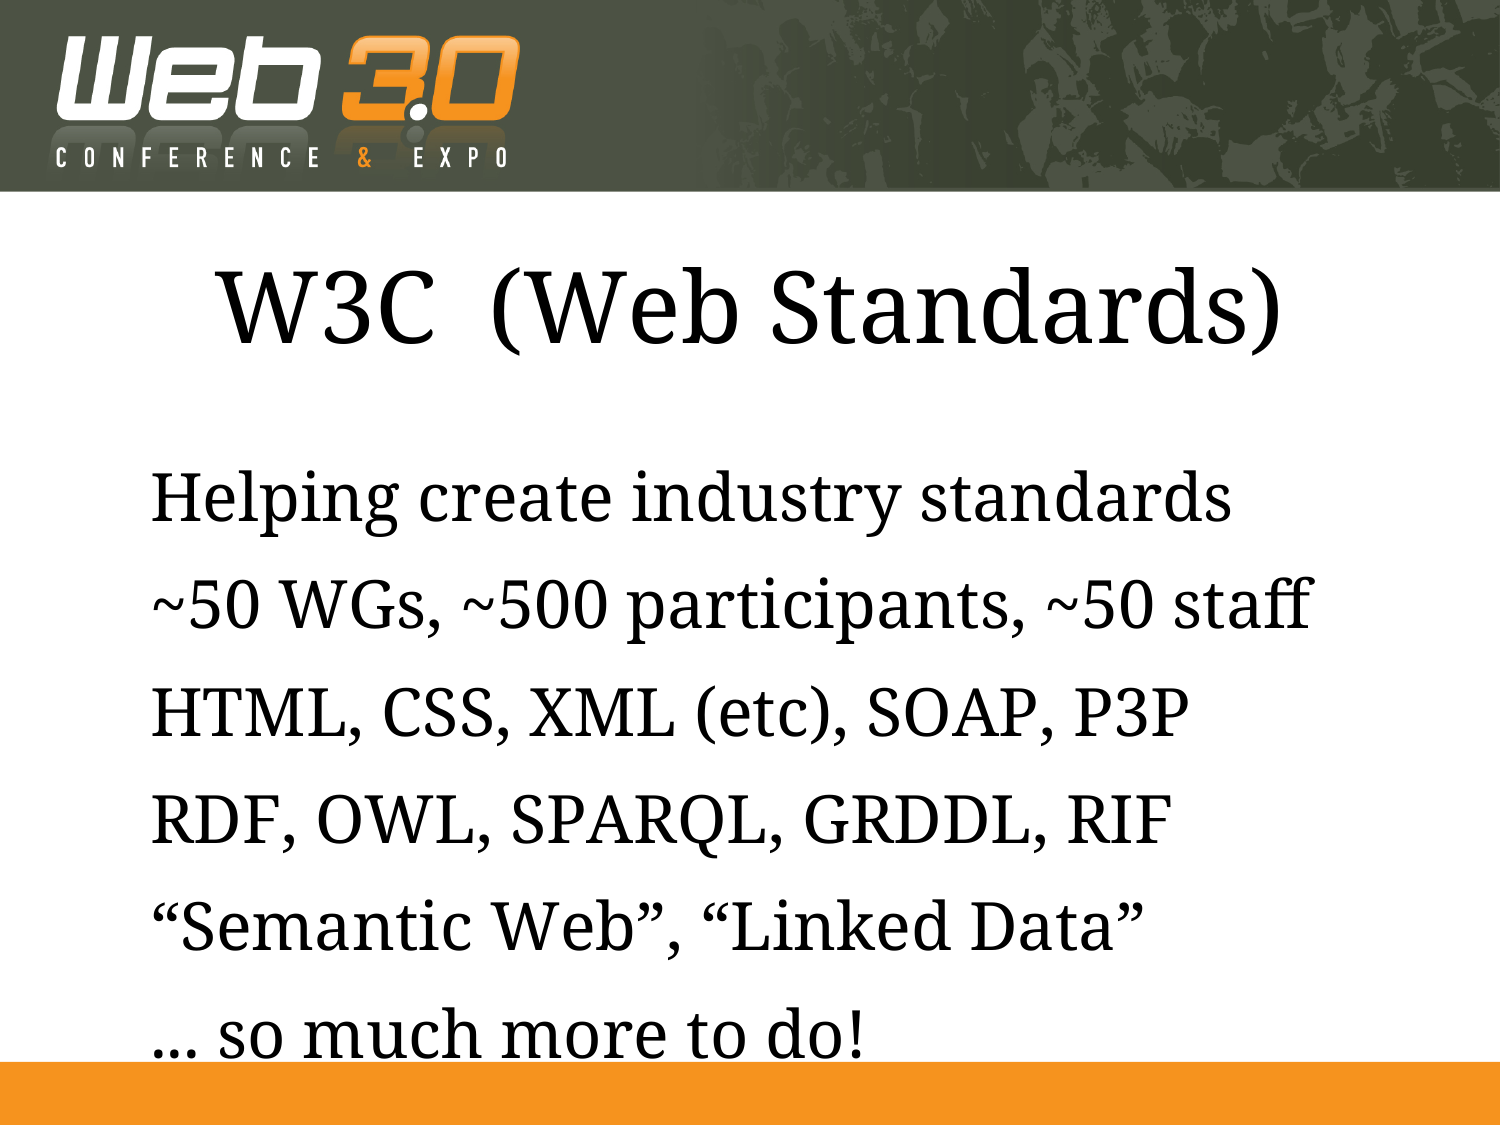

# W3C (Web Standards)
Helping create industry standards
~50 WGs, ~500 participants, ~50 staff
HTML, CSS, XML (etc), SOAP, P3P
RDF, OWL, SPARQL, GRDDL, RIF
“Semantic Web”, “Linked Data”
... so much more to do!